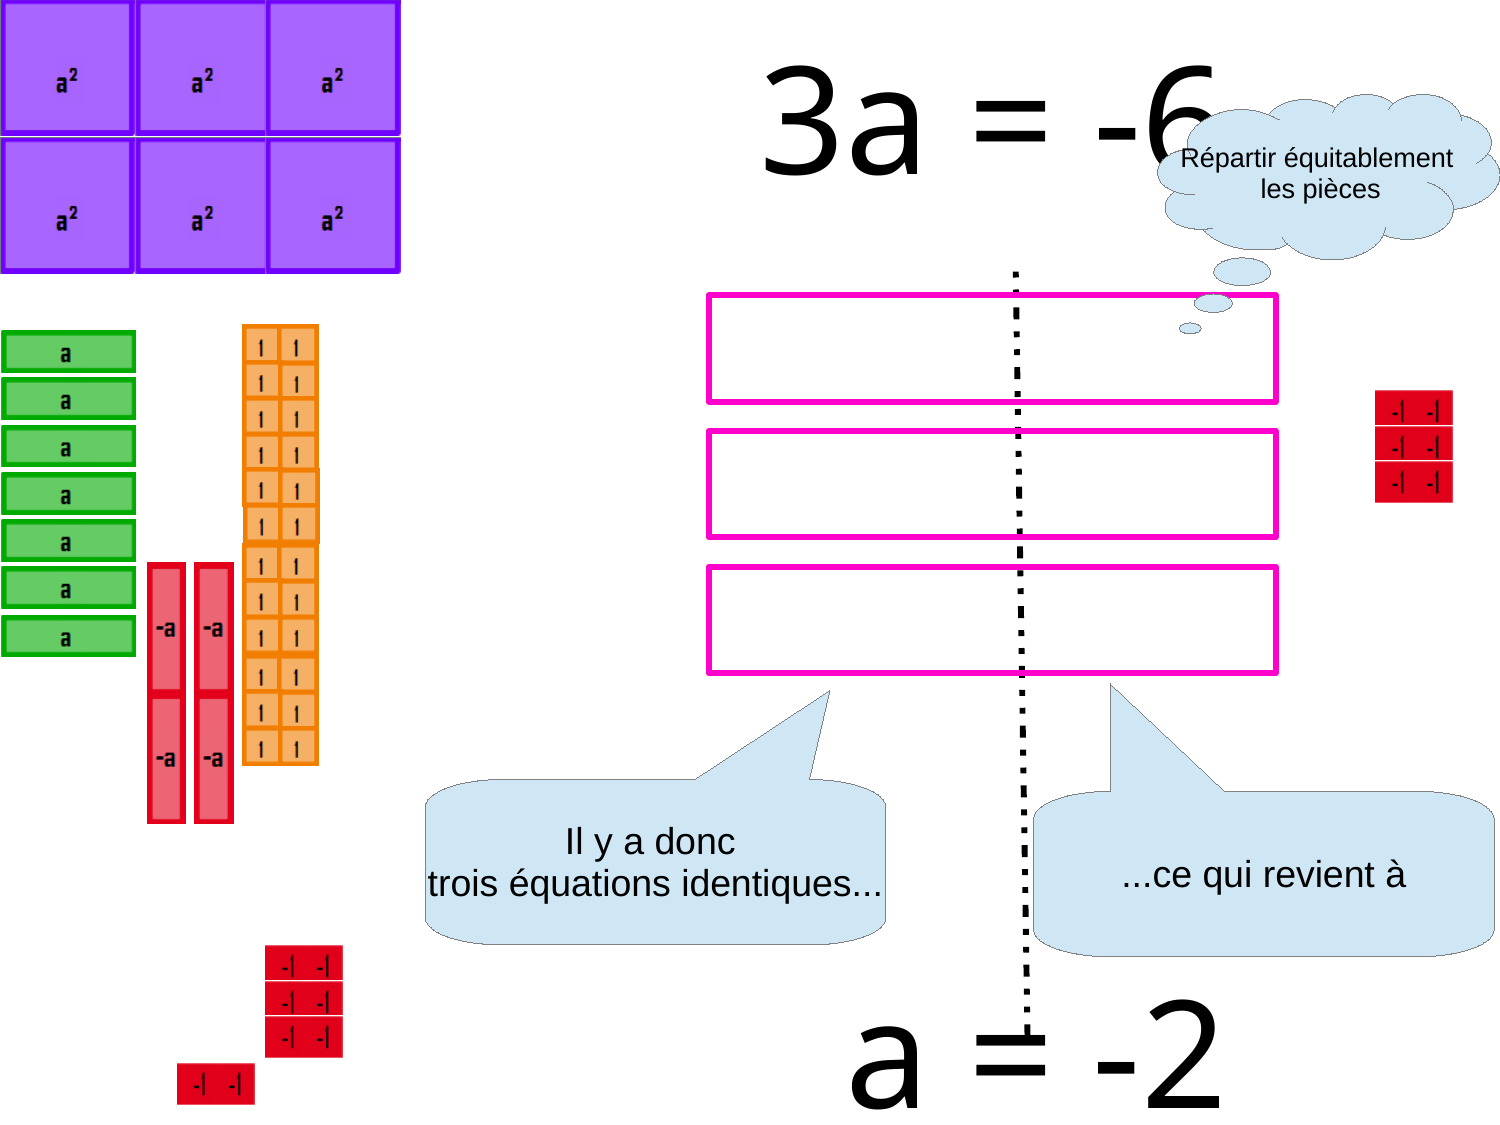

3a = -6
Répartir équitablement
 les pièces
Il y a donc
trois équations identiques...
...ce qui revient à
a = -2